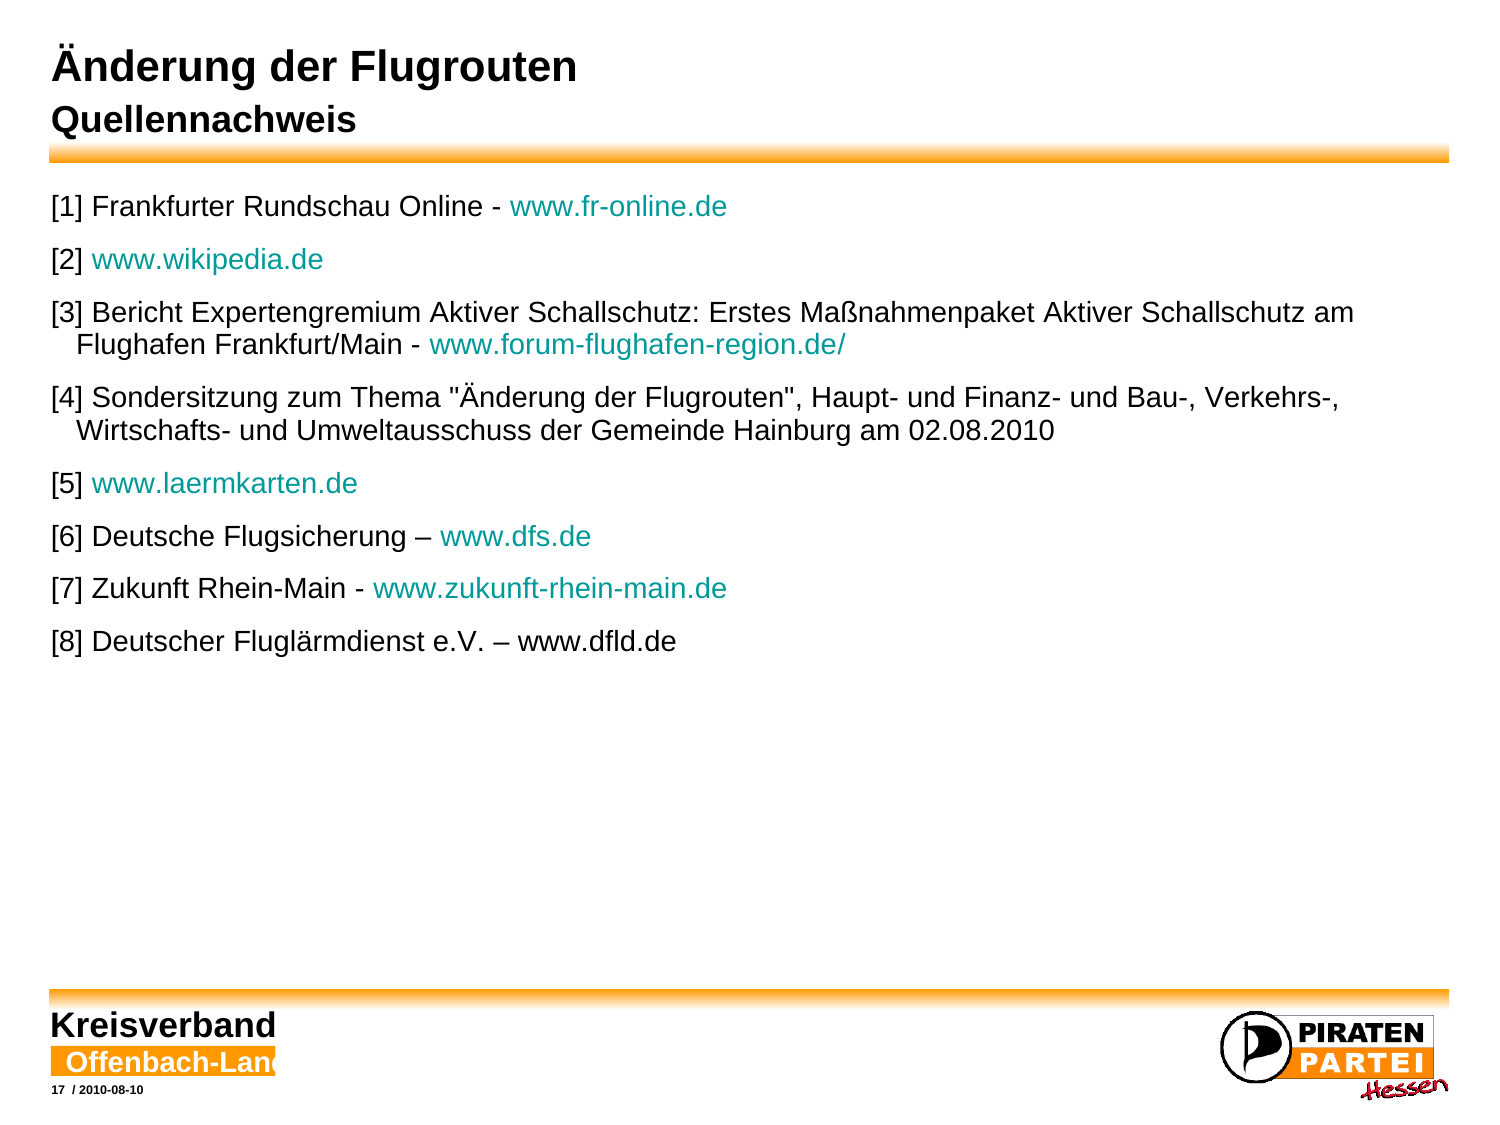

# Änderung der Flugrouten Quellennachweis
[1] Frankfurter Rundschau Online - www.fr-online.de
[2] www.wikipedia.de
[3] Bericht Expertengremium Aktiver Schallschutz: Erstes Maßnahmenpaket Aktiver Schallschutz am Flughafen Frankfurt/Main - www.forum-flughafen-region.de/
[4] Sondersitzung zum Thema "Änderung der Flugrouten", Haupt- und Finanz- und Bau-, Verkehrs-, Wirtschafts- und Umweltausschuss der Gemeinde Hainburg am 02.08.2010
[5] www.laermkarten.de
[6] Deutsche Flugsicherung – www.dfs.de
[7] Zukunft Rhein-Main - www.zukunft-rhein-main.de
[8] Deutscher Fluglärmdienst e.V. – www.dfld.de